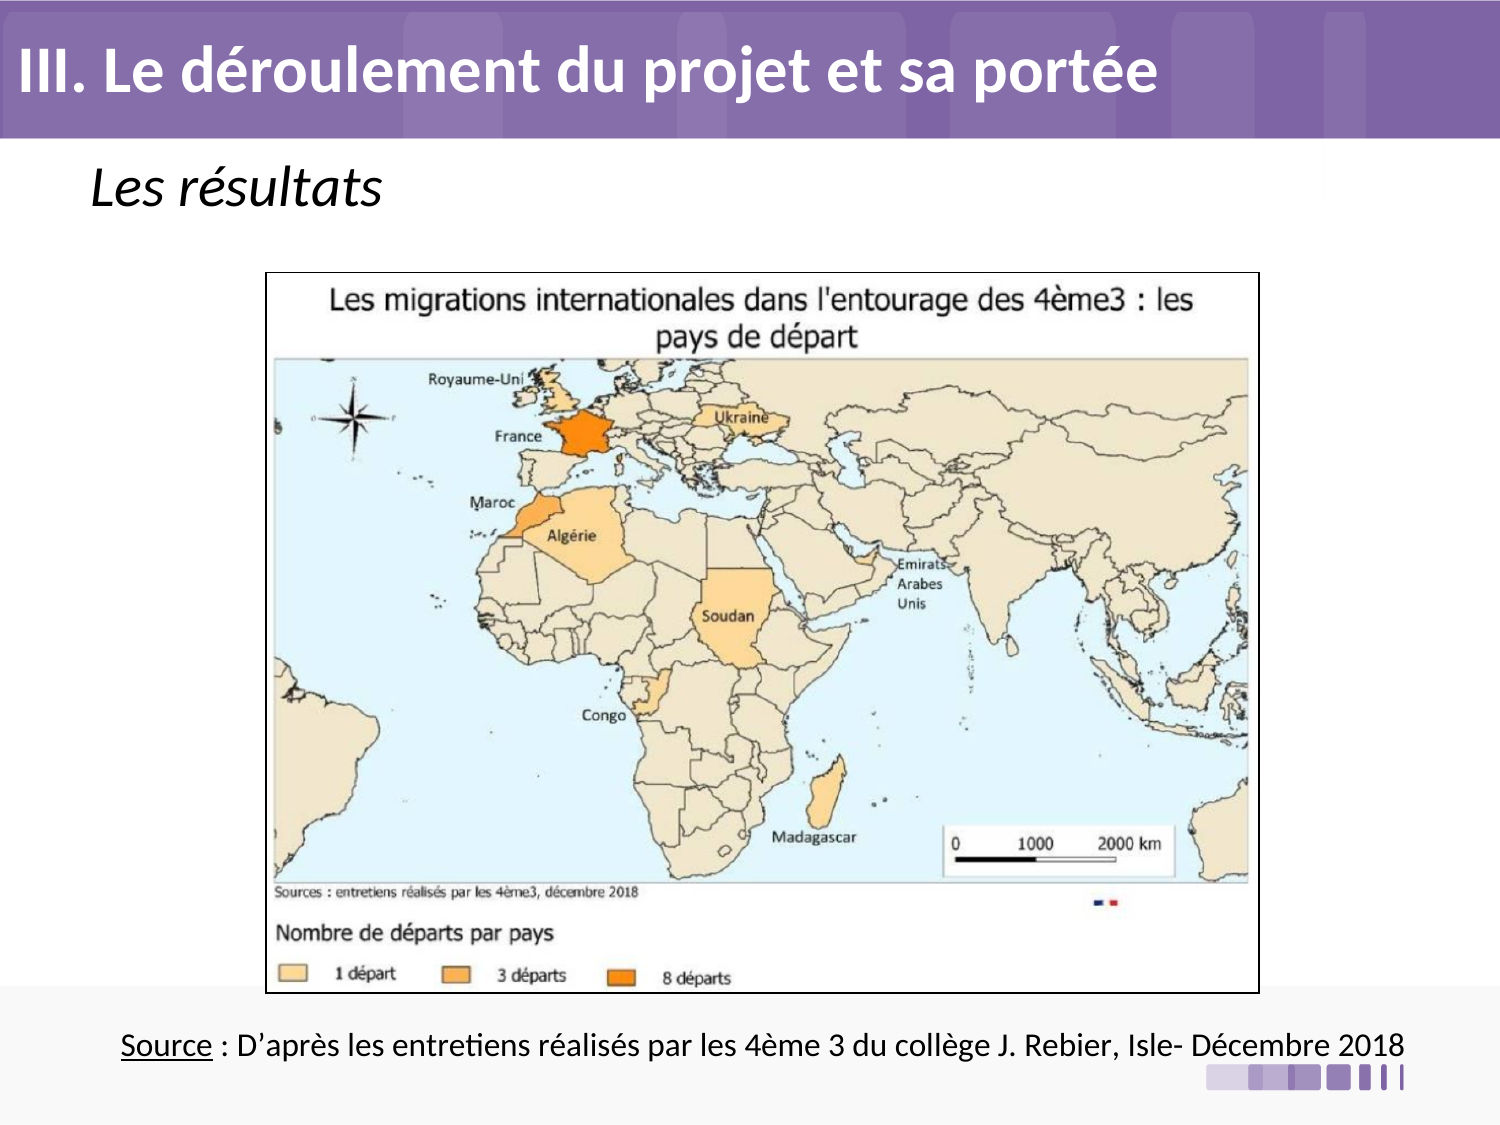

III. Le déroulement du projet et sa portée
Les résultats
Source : D’après les entretiens réalisés par les 4ème 3 du collège J. Rebier, Isle- Décembre 2018